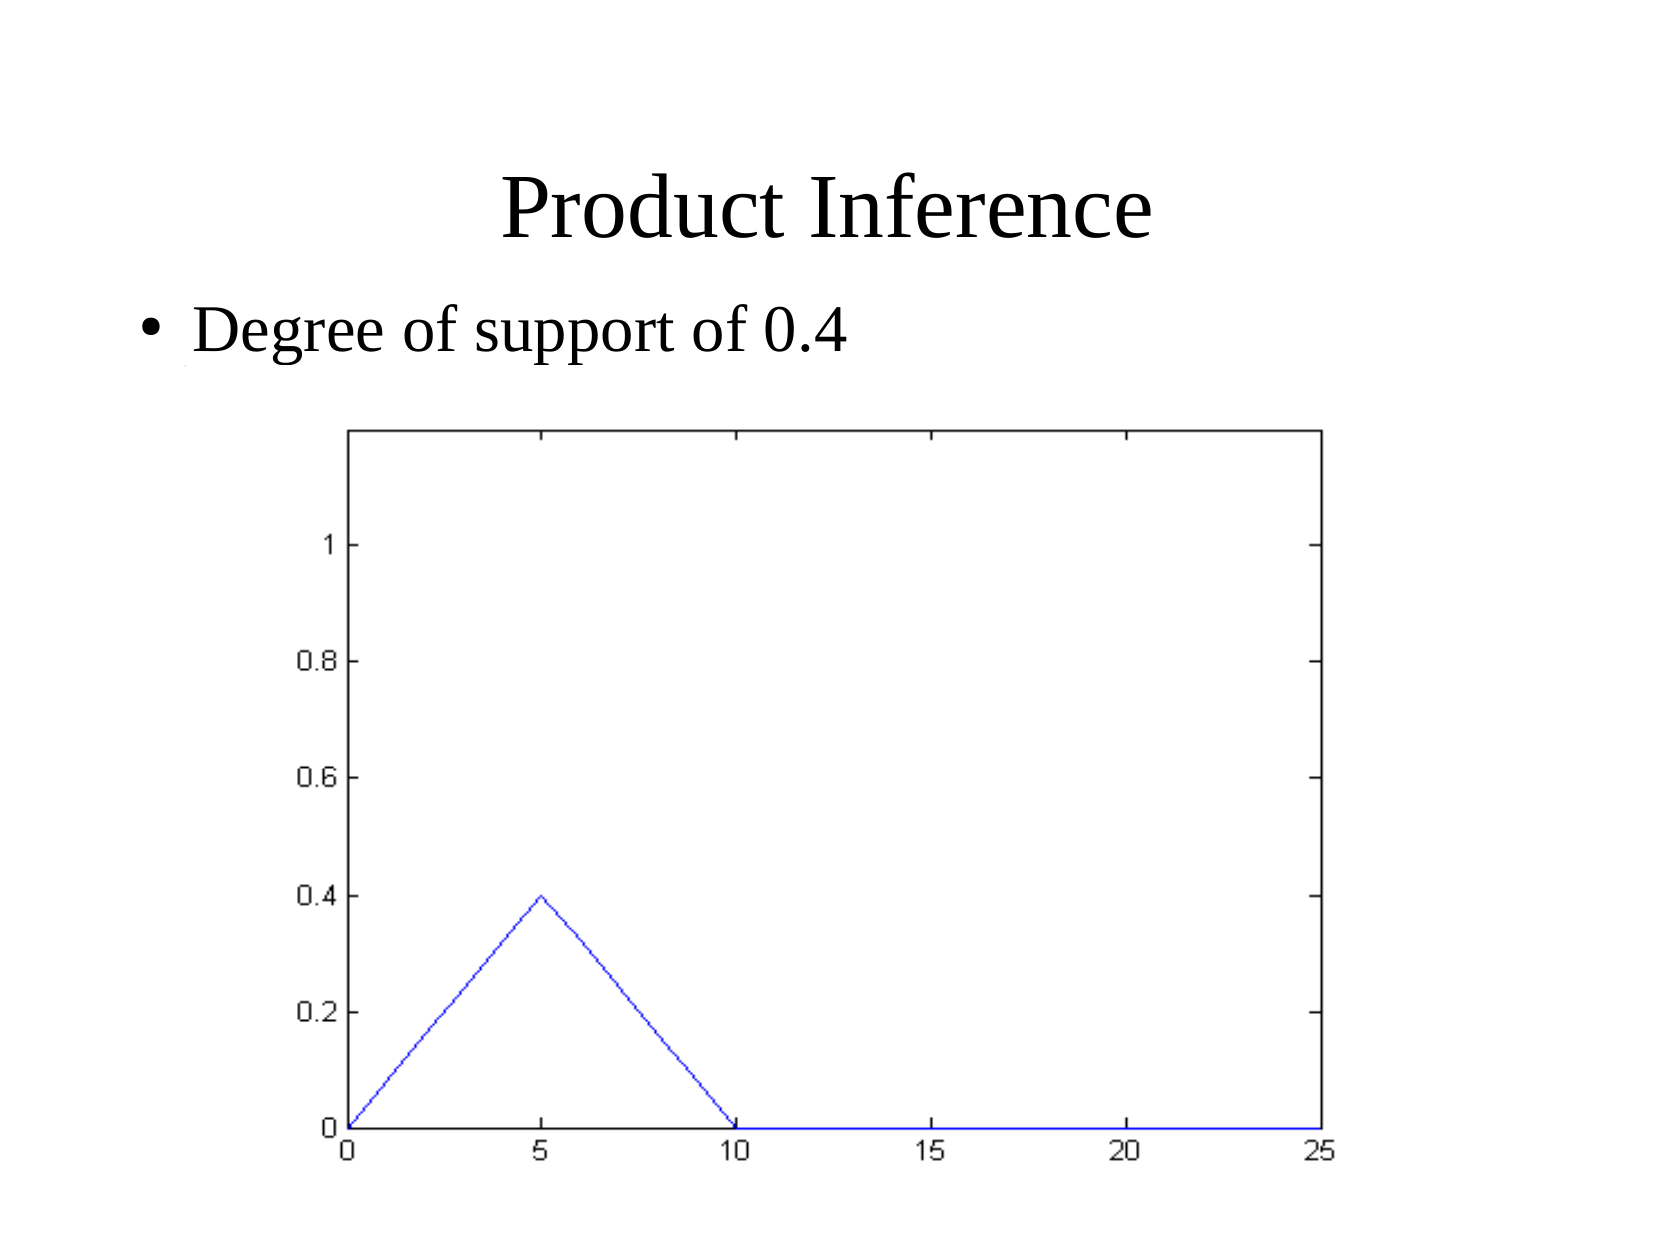

# Product Inference
Degree of support of 0.4